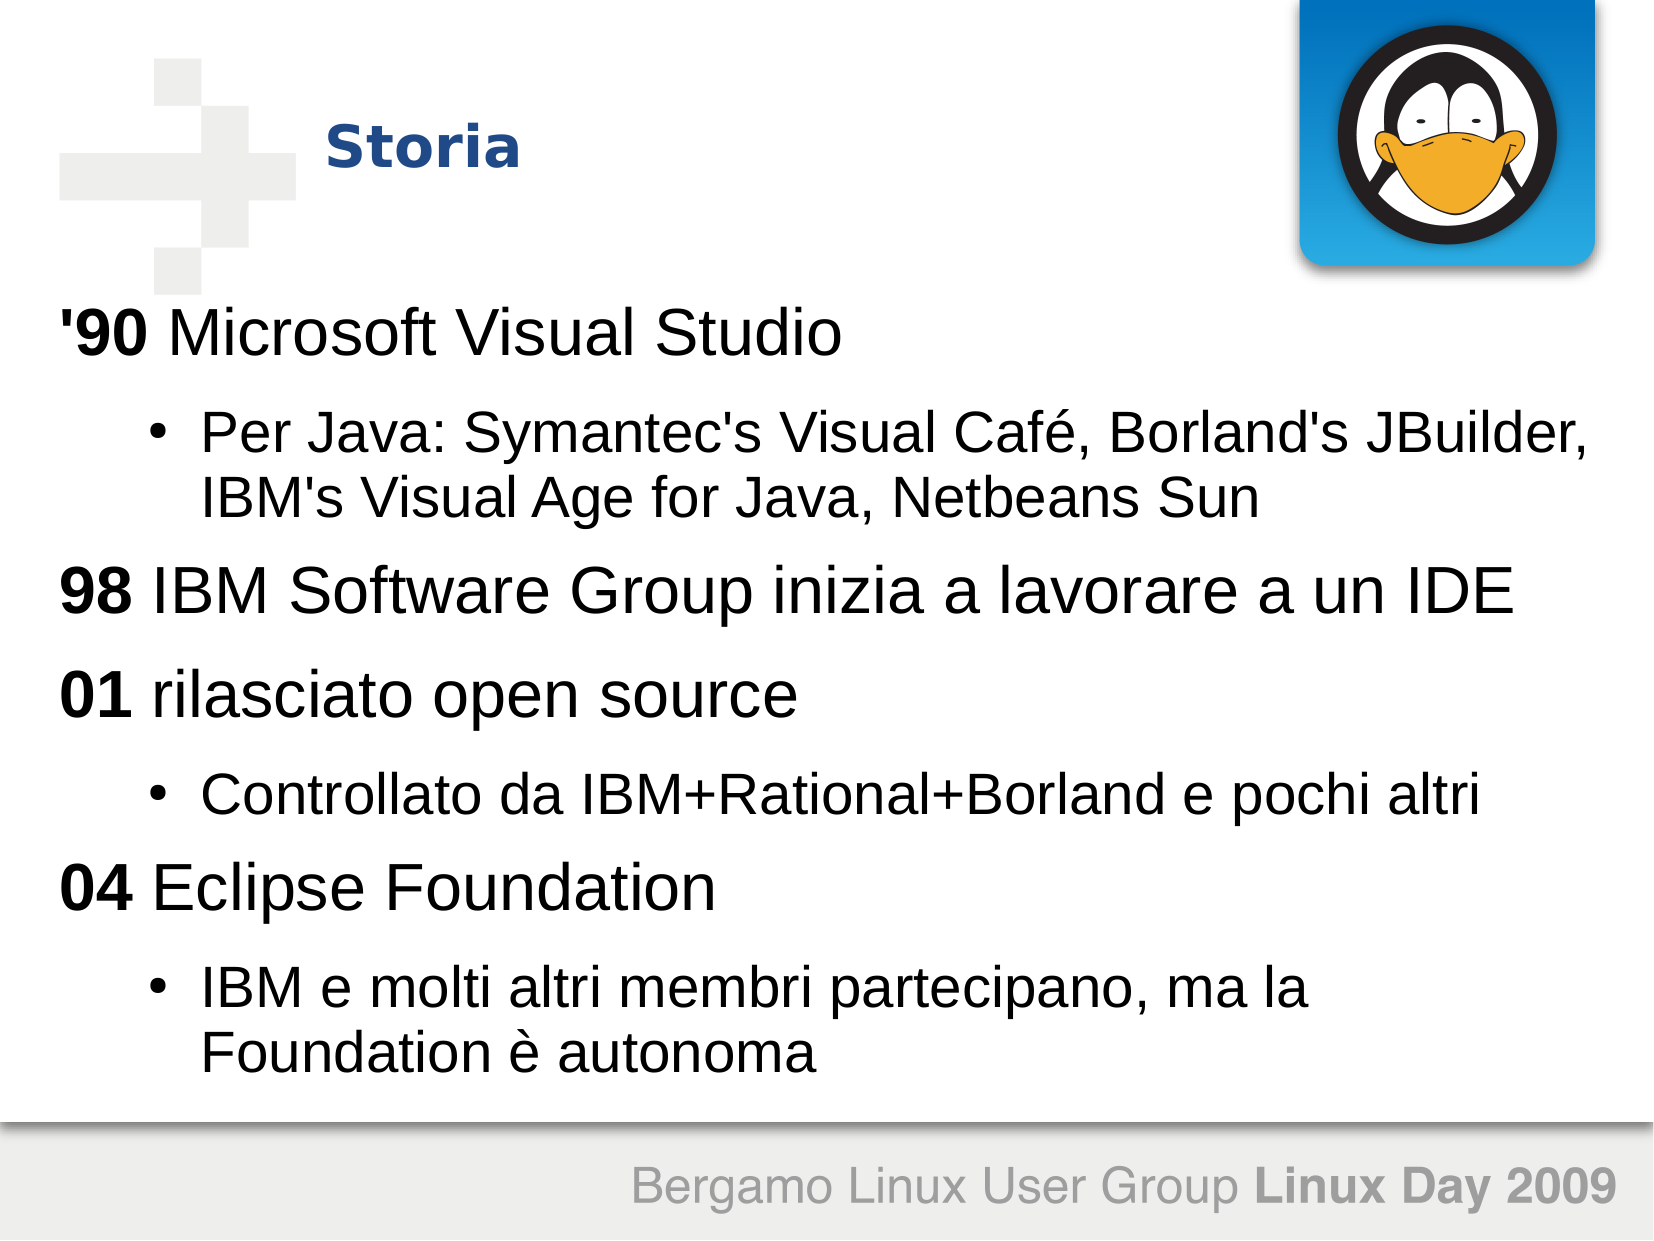

# Storia
'90 Microsoft Visual Studio
Per Java: Symantec's Visual Café, Borland's JBuilder, IBM's Visual Age for Java, Netbeans Sun
98 IBM Software Group inizia a lavorare a un IDE
01 rilasciato open source
Controllato da IBM+Rational+Borland e pochi altri
04 Eclipse Foundation
IBM e molti altri membri partecipano, ma la Foundation è autonoma